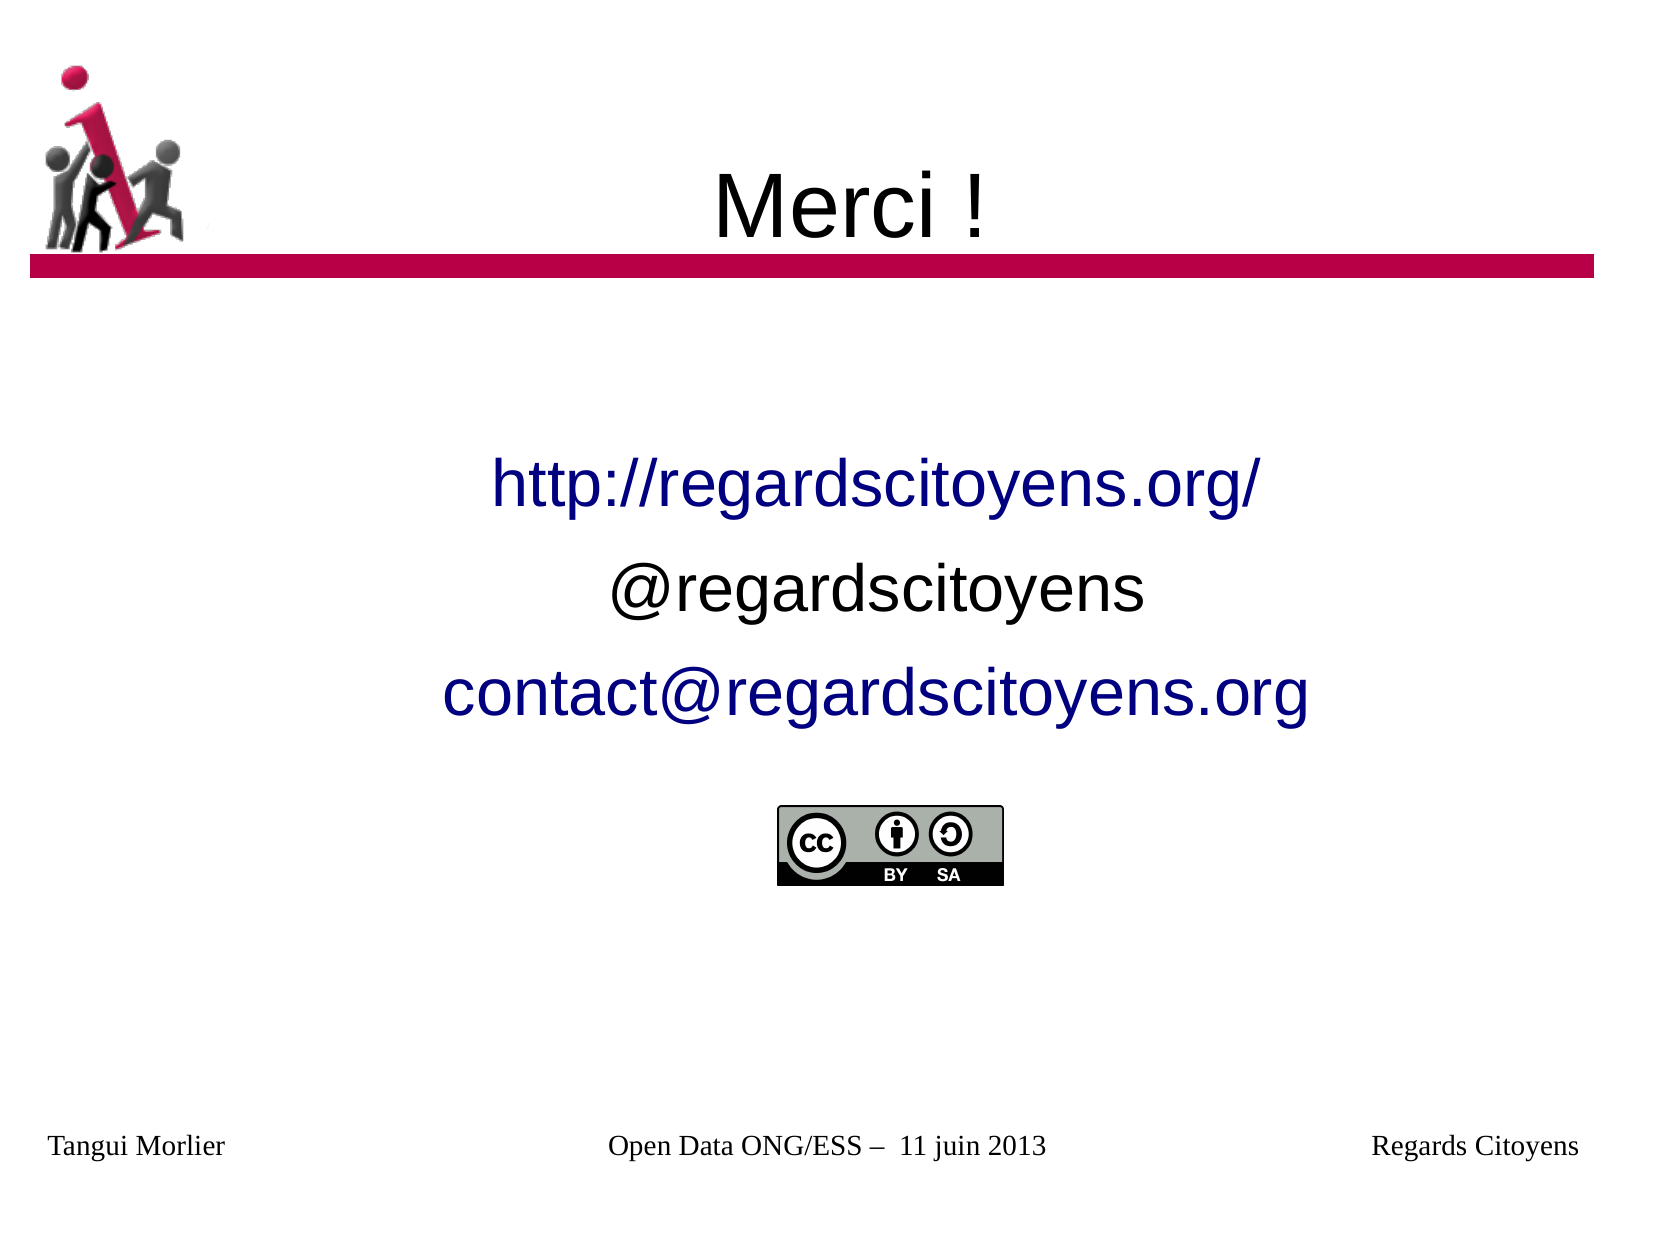

# Merci !
http://regardscitoyens.org/
@regardscitoyens
contact@regardscitoyens.org
Tangui Morlier - Open Data ONG/ESS - 11 juin 2013